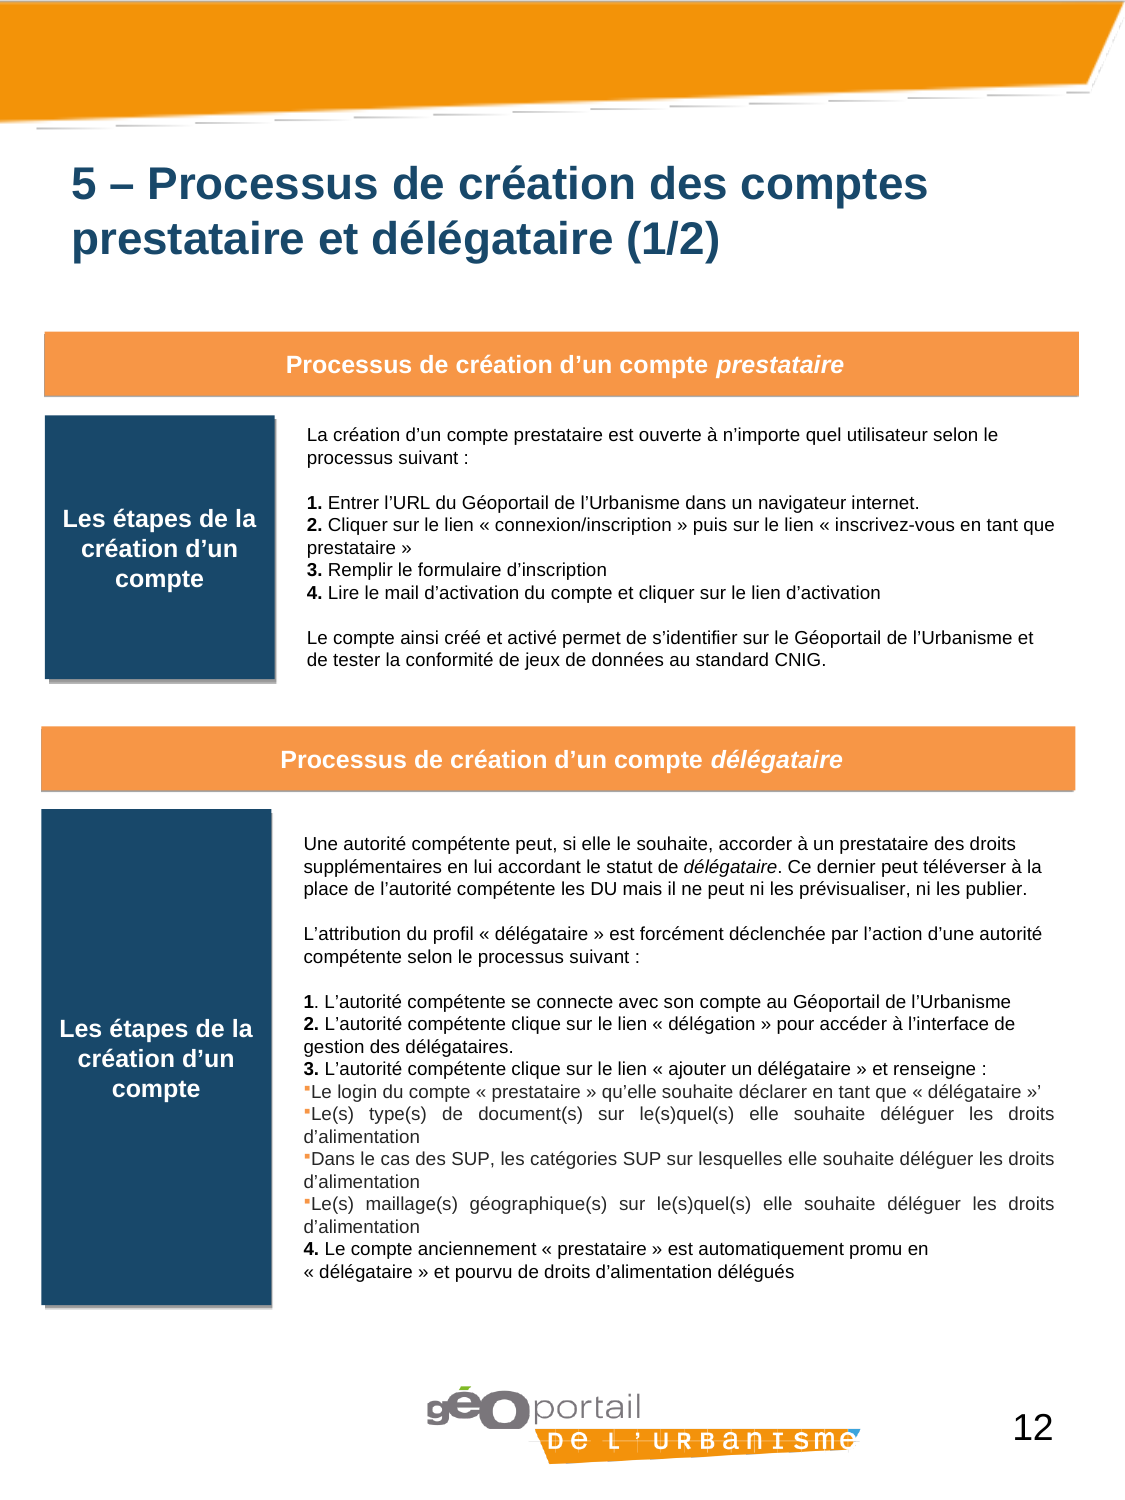

# 5 – Processus de création des comptes prestataire et délégataire (1/2)
 Processus de création d’un compte prestataire
Les étapes de la création d’un compte
La création d’un compte prestataire est ouverte à n’importe quel utilisateur selon le processus suivant :
1. Entrer l’URL du Géoportail de l’Urbanisme dans un navigateur internet.
2. Cliquer sur le lien « connexion/inscription » puis sur le lien « inscrivez-vous en tant que prestataire »
3. Remplir le formulaire d’inscription
4. Lire le mail d’activation du compte et cliquer sur le lien d’activation
Le compte ainsi créé et activé permet de s’identifier sur le Géoportail de l’Urbanisme et de tester la conformité de jeux de données au standard CNIG.
 Processus de création d’un compte délégataire
Les étapes de la création d’un compte
Une autorité compétente peut, si elle le souhaite, accorder à un prestataire des droits supplémentaires en lui accordant le statut de délégataire. Ce dernier peut téléverser à la place de l’autorité compétente les DU mais il ne peut ni les prévisualiser, ni les publier.
L’attribution du profil « délégataire » est forcément déclenchée par l’action d’une autorité compétente selon le processus suivant :
1. L’autorité compétente se connecte avec son compte au Géoportail de l’Urbanisme
2. L’autorité compétente clique sur le lien « délégation » pour accéder à l’interface de gestion des délégataires.
3. L’autorité compétente clique sur le lien « ajouter un délégataire » et renseigne :
Le login du compte « prestataire » qu’elle souhaite déclarer en tant que « délégataire »’
Le(s) type(s) de document(s) sur le(s)quel(s) elle souhaite déléguer les droits d’alimentation
Dans le cas des SUP, les catégories SUP sur lesquelles elle souhaite déléguer les droits d’alimentation
Le(s) maillage(s) géographique(s) sur le(s)quel(s) elle souhaite déléguer les droits d’alimentation
4. Le compte anciennement « prestataire » est automatiquement promu en « délégataire » et pourvu de droits d’alimentation délégués